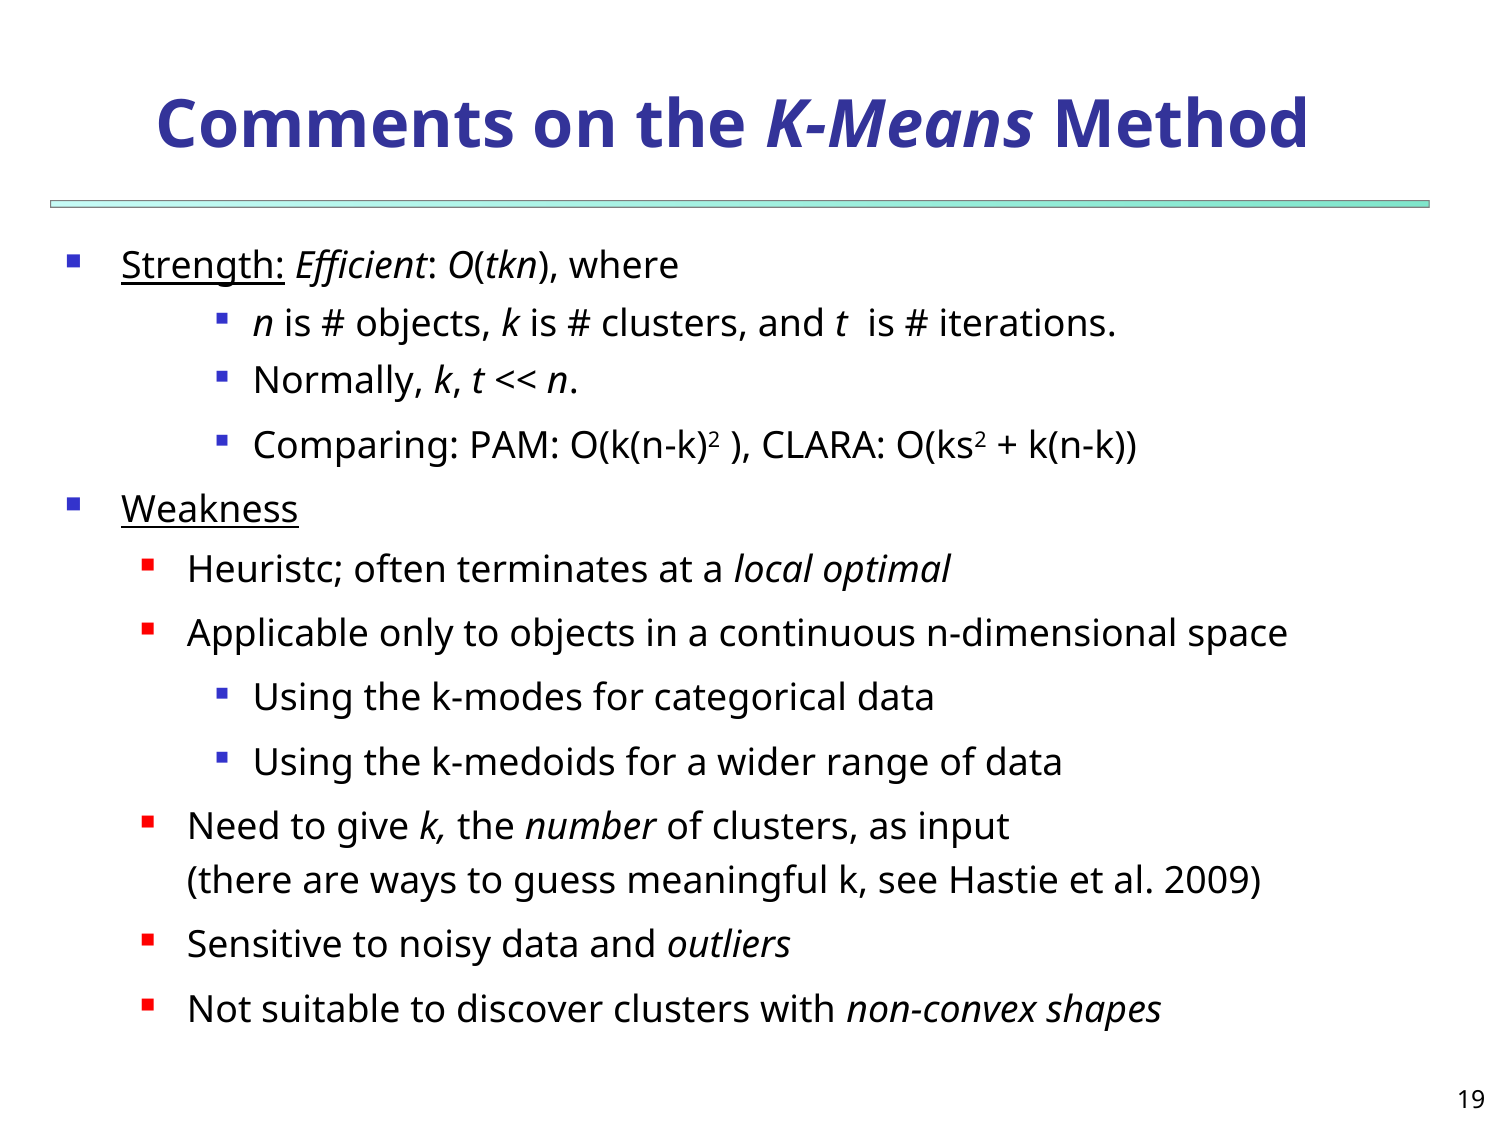

# Comments on the K-Means Method
Strength: Efficient: O(tkn), where
n is # objects, k is # clusters, and t is # iterations.
Normally, k, t << n.
Comparing: PAM: O(k(n-k)2 ), CLARA: O(ks2 + k(n-k))
Weakness
Heuristc; often terminates at a local optimal
Applicable only to objects in a continuous n-dimensional space
Using the k-modes for categorical data
Using the k-medoids for a wider range of data
Need to give k, the number of clusters, as input
(there are ways to guess meaningful k, see Hastie et al. 2009)
Sensitive to noisy data and outliers
Not suitable to discover clusters with non-convex shapes
19